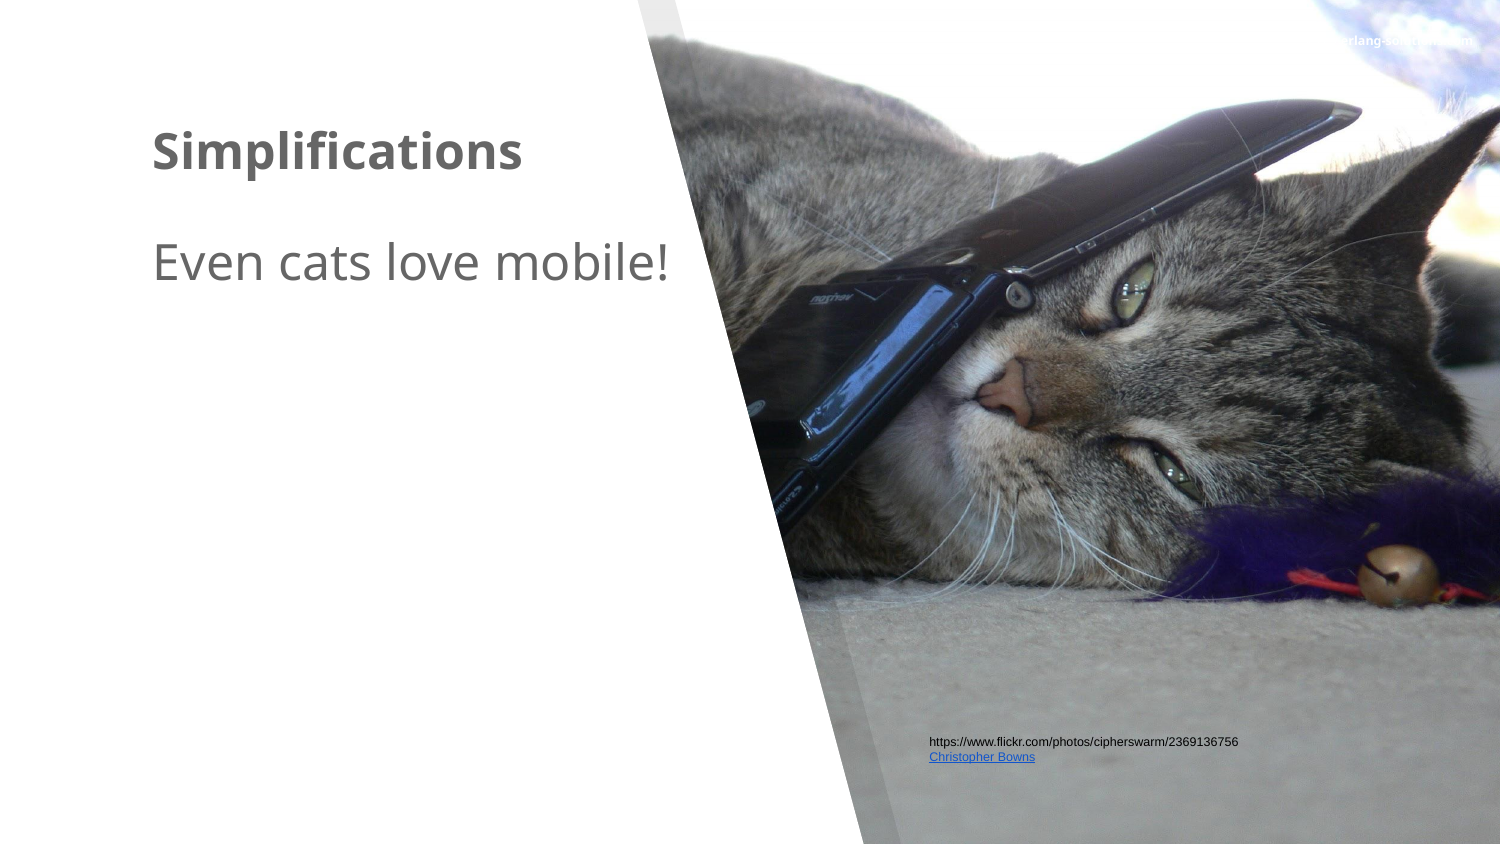

# Simplifications
Even cats love mobile!
https://www.flickr.com/photos/cipherswarm/2369136756
Christopher Bowns